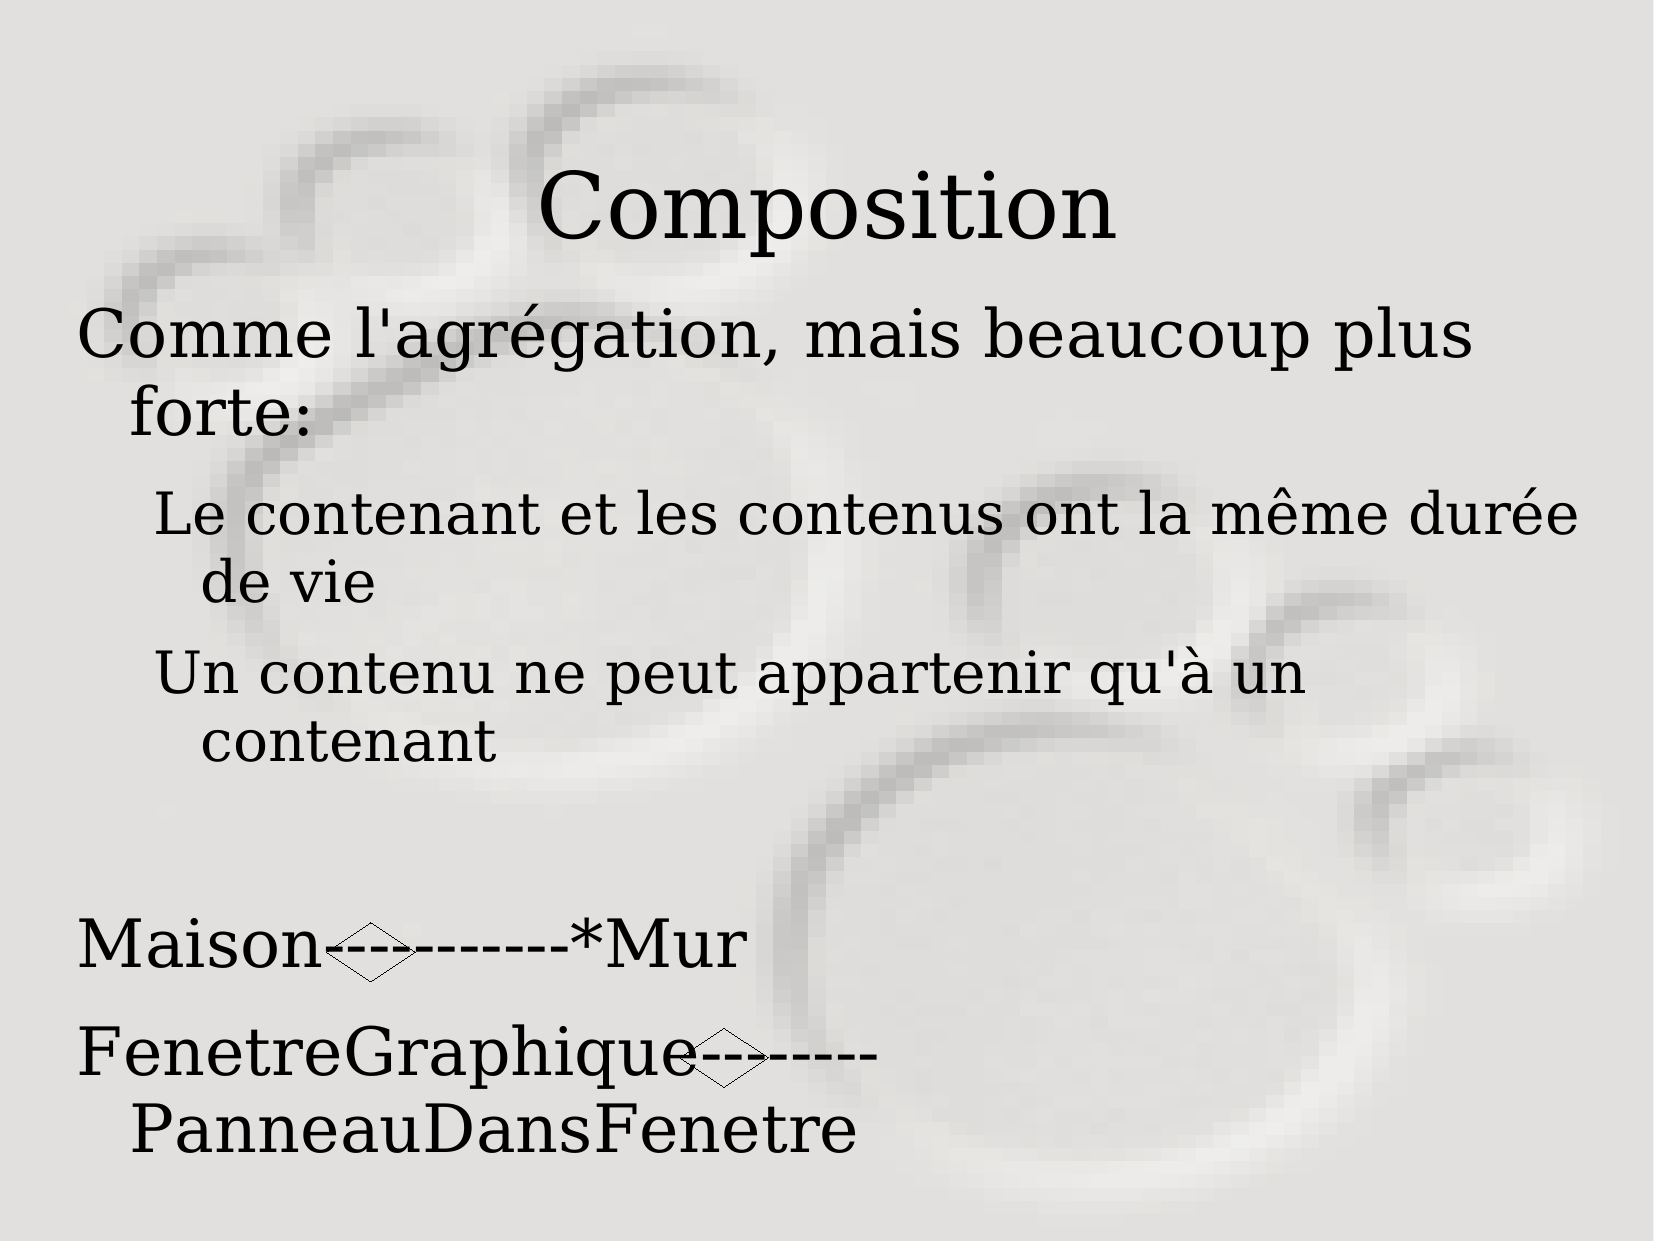

Composition
# Comme l'agrégation, mais beaucoup plus forte:
Le contenant et les contenus ont la même durée de vie
Un contenu ne peut appartenir qu'à un contenant
Maison-----------*Mur
FenetreGraphique--------PanneauDansFenetre